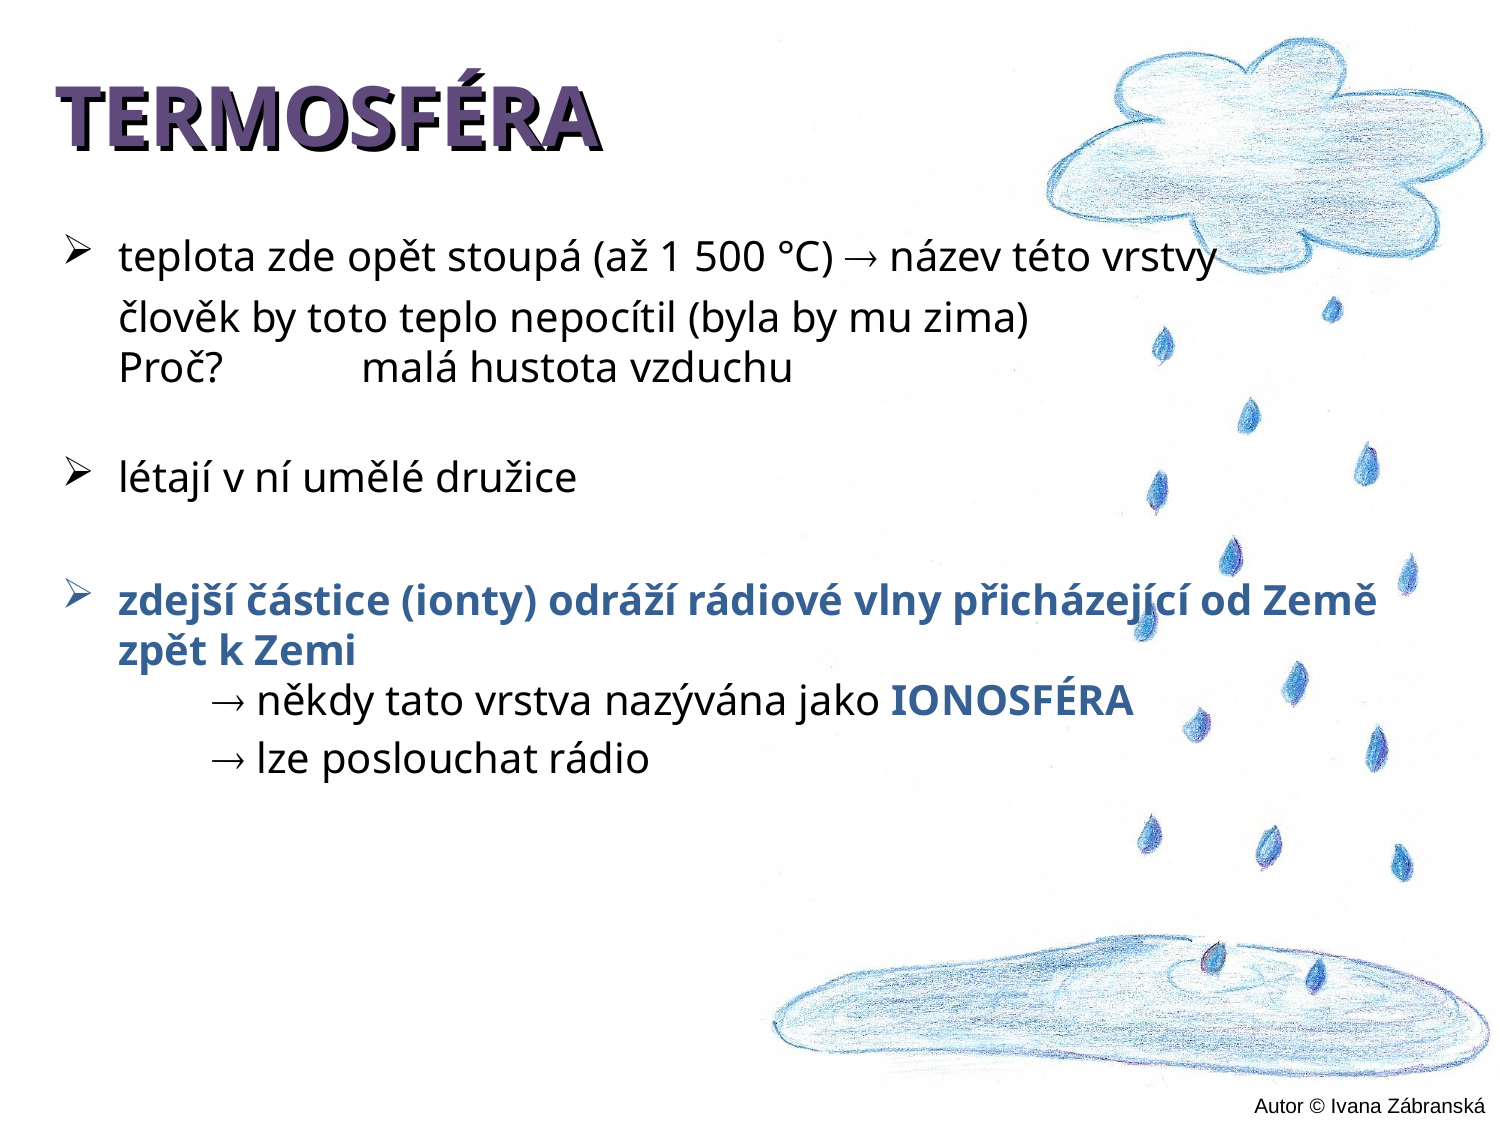

# TERMOSFÉRA
teplota zde opět stoupá (až 1 500 °C)  název této vrstvy
	člověk by toto teplo nepocítil (byla by mu zima)
Proč?	malá hustota vzduchu
létají v ní umělé družice
zdejší částice (ionty) odráží rádiové vlny přicházející od Země zpět k Zemi
 	 někdy tato vrstva nazývána jako IONOSFÉRA
	 lze poslouchat rádio
Autor © Ivana Zábranská